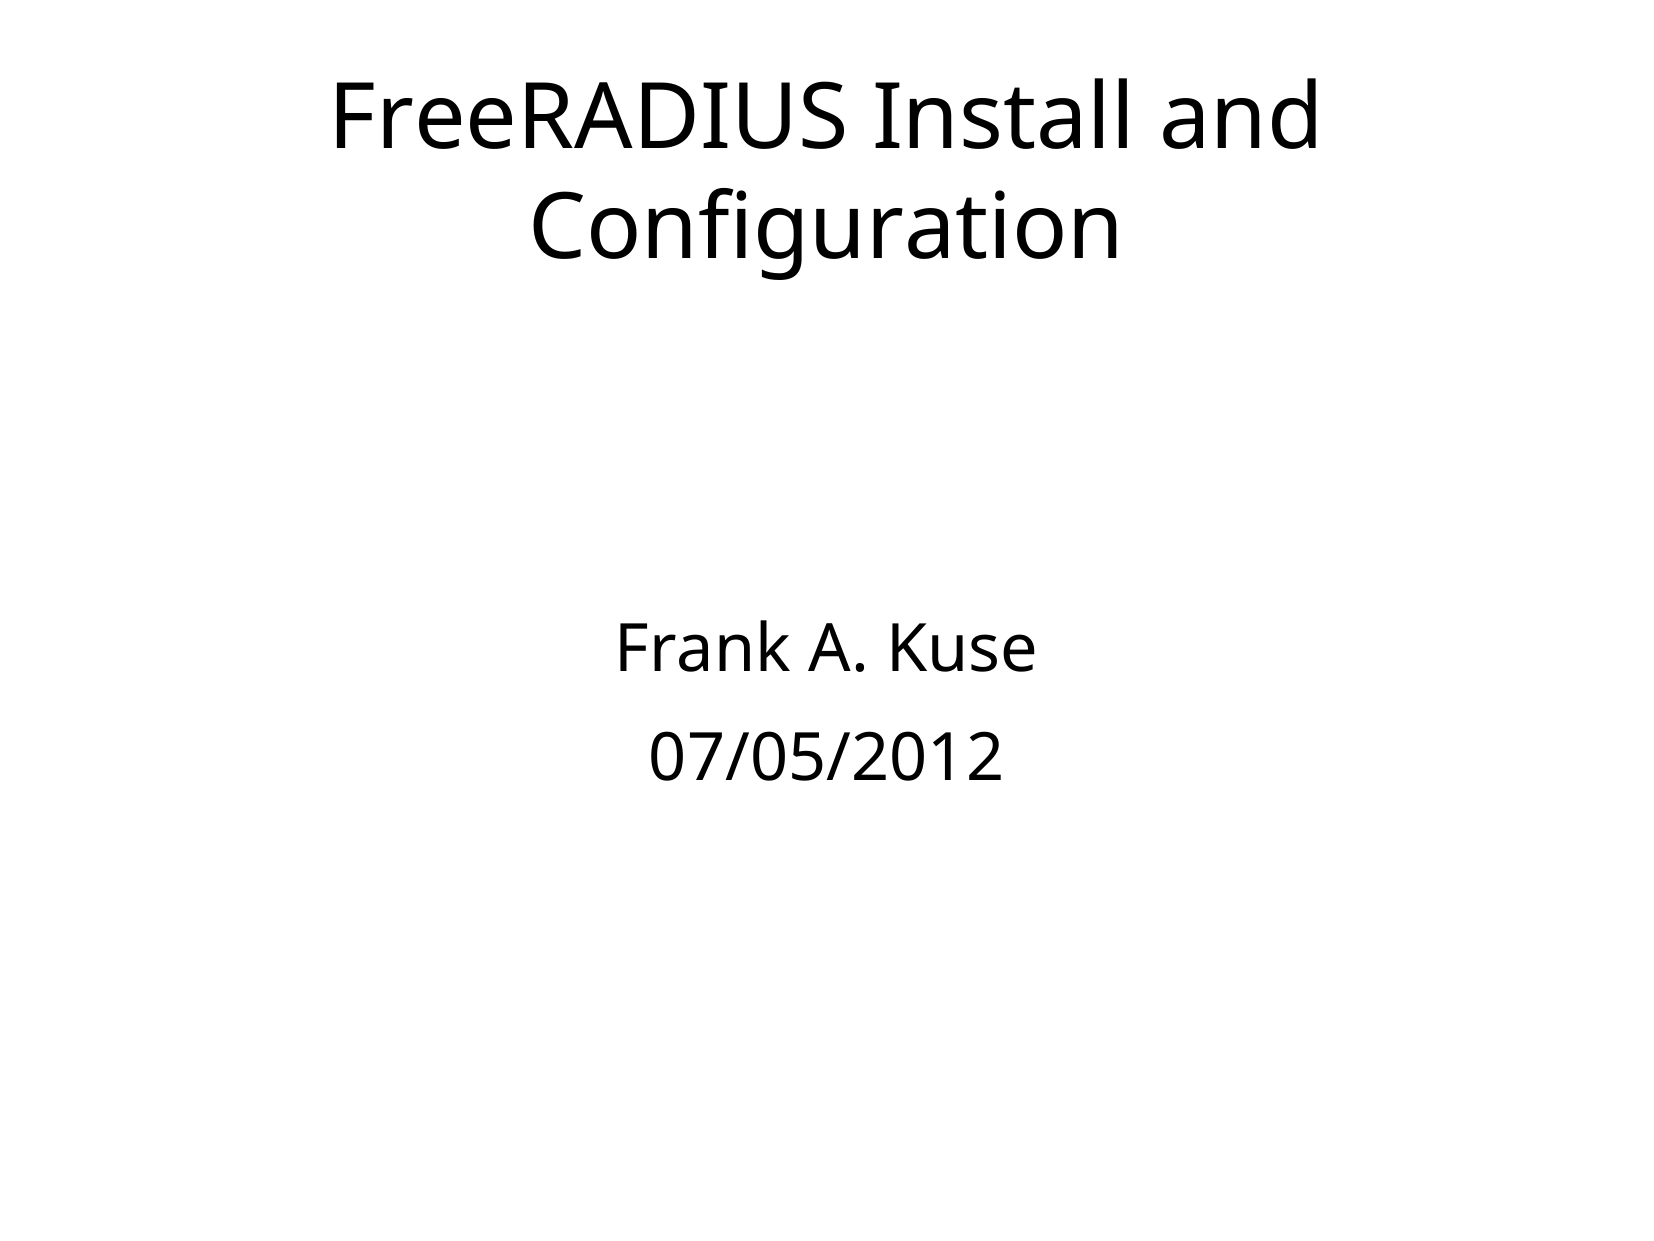

# FreeRADIUS Install and Configuration
Frank A. Kuse
07/05/2012